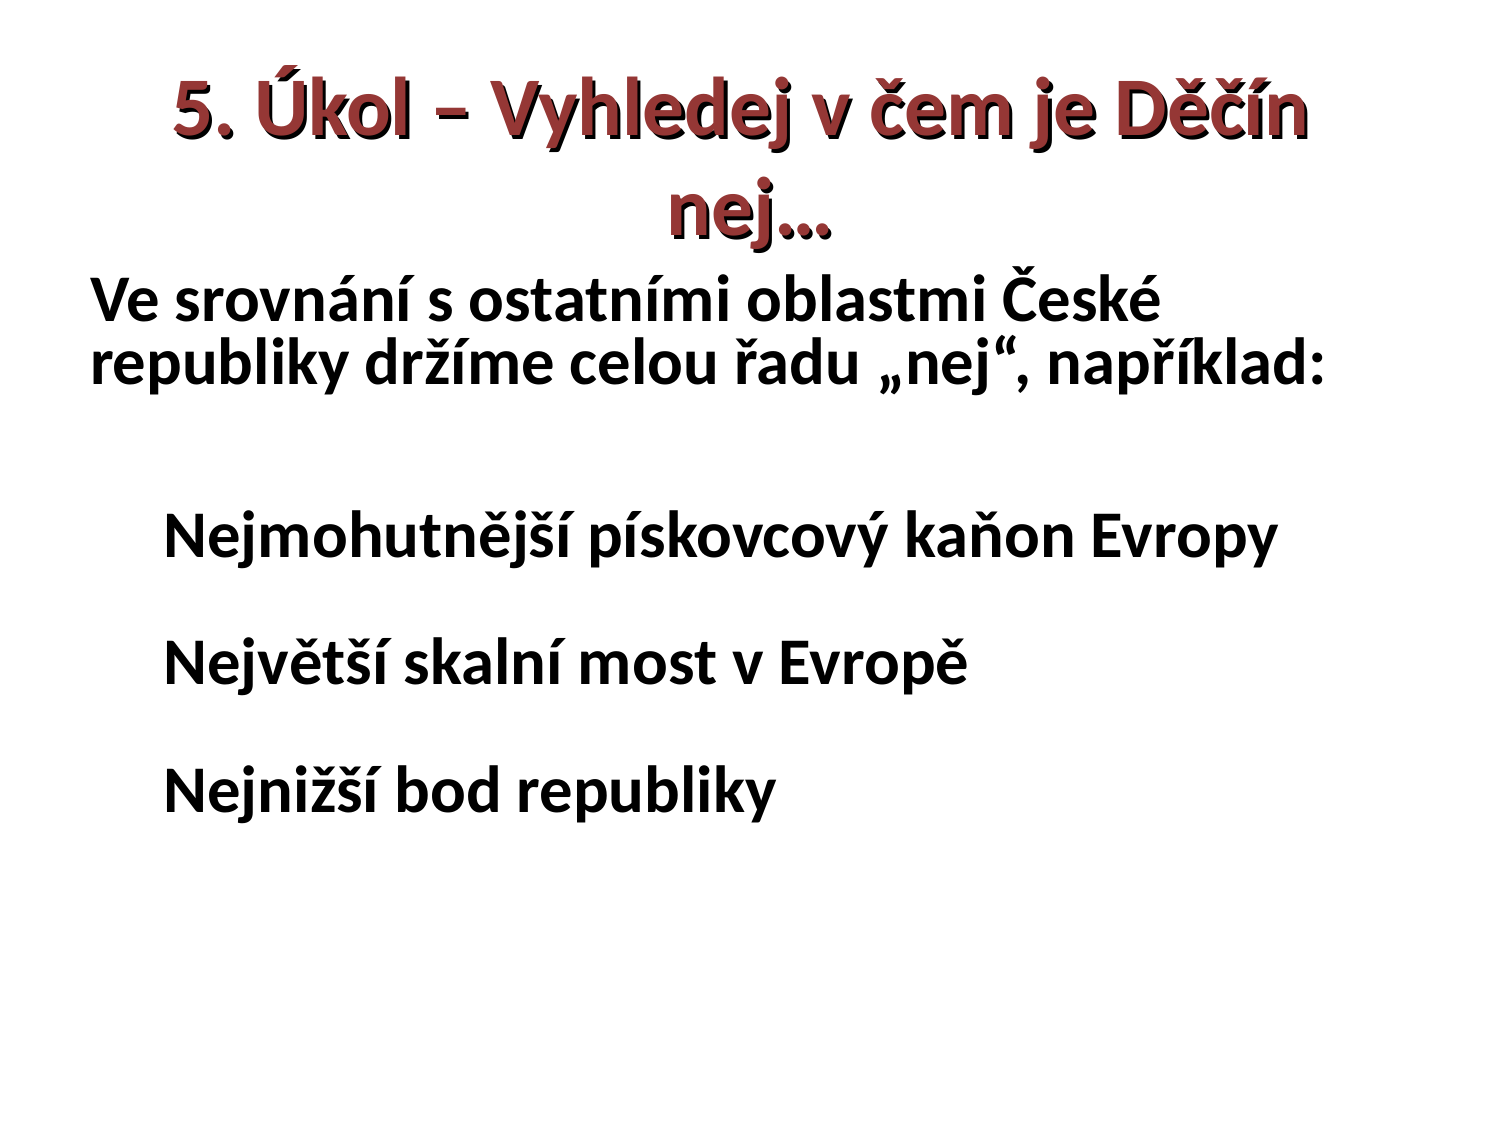

# 5. Úkol – Vyhledej v čem je Děčín nej…
Ve srovnání s ostatními oblastmi České republiky držíme celou řadu „nej“, například:
	Nejmohutnější pískovcový kaňon Evropy
	Největší skalní most v Evropě
	Nejnižší bod republiky